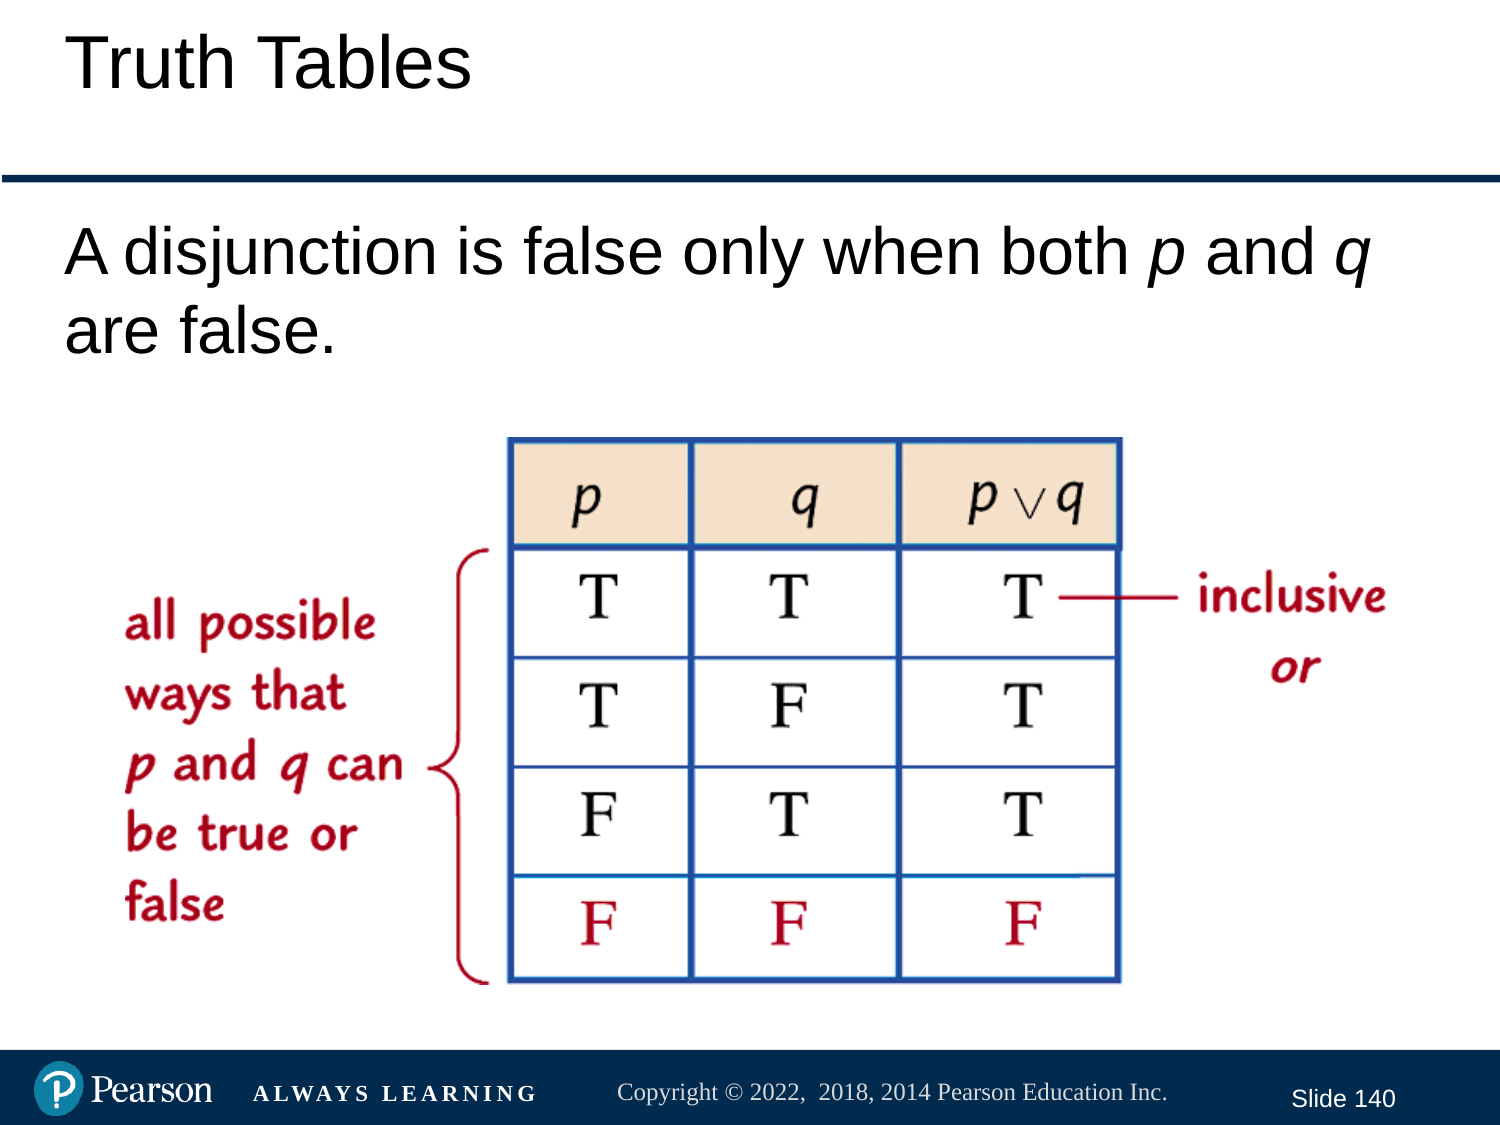

# Truth Tables
A disjunction is false only when both p and q are false.